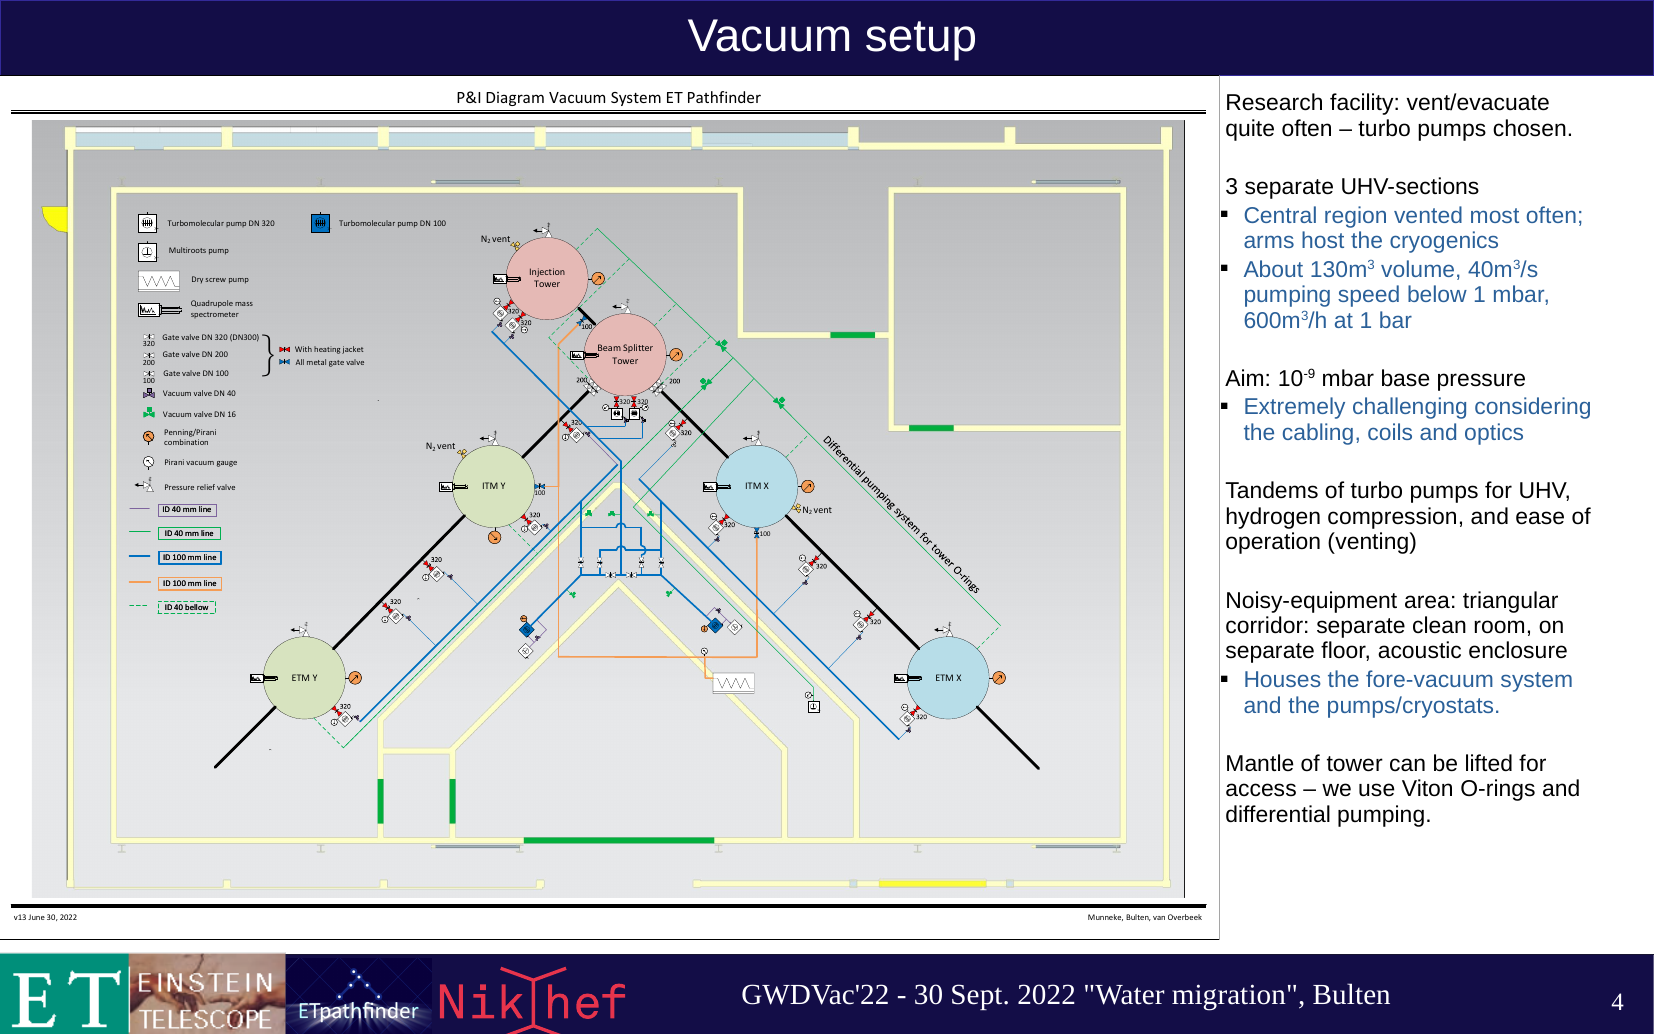

# Vacuum setup
Research facility: vent/evacuate quite often – turbo pumps chosen.
3 separate UHV-sections
Central region vented most often; arms host the cryogenics
About 130m3 volume, 40m3/s pumping speed below 1 mbar, 600m3/h at 1 bar
Aim: 10-9 mbar base pressure
Extremely challenging considering the cabling, coils and optics
Tandems of turbo pumps for UHV, hydrogen compression, and ease of operation (venting)
Noisy-equipment area: triangular corridor: separate clean room, on separate floor, acoustic enclosure
Houses the fore-vacuum system and the pumps/cryostats.
Mantle of tower can be lifted for access – we use Viton O-rings and differential pumping.
GWDVac'22 - 30 Sept. 2022 "Water migration", Bulten
4